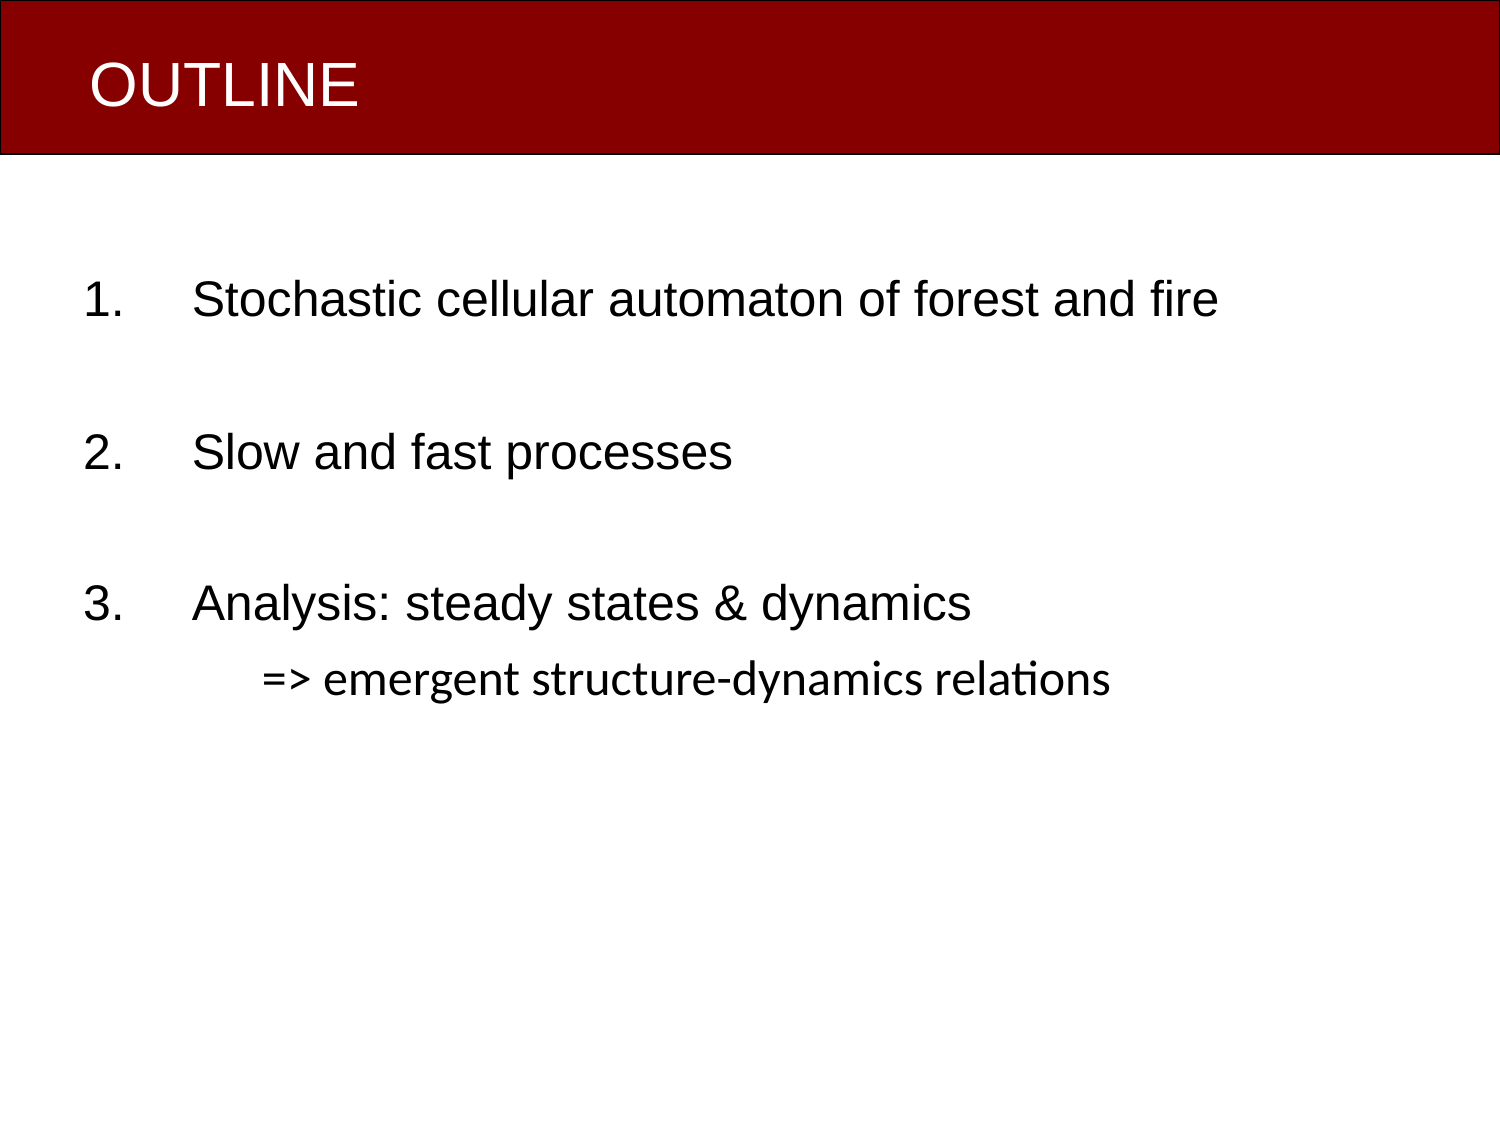

# OUTLINE
Stochastic cellular automaton of forest and fire
Slow and fast processes
Analysis: steady states & dynamics
=> emergent structure-dynamics relations